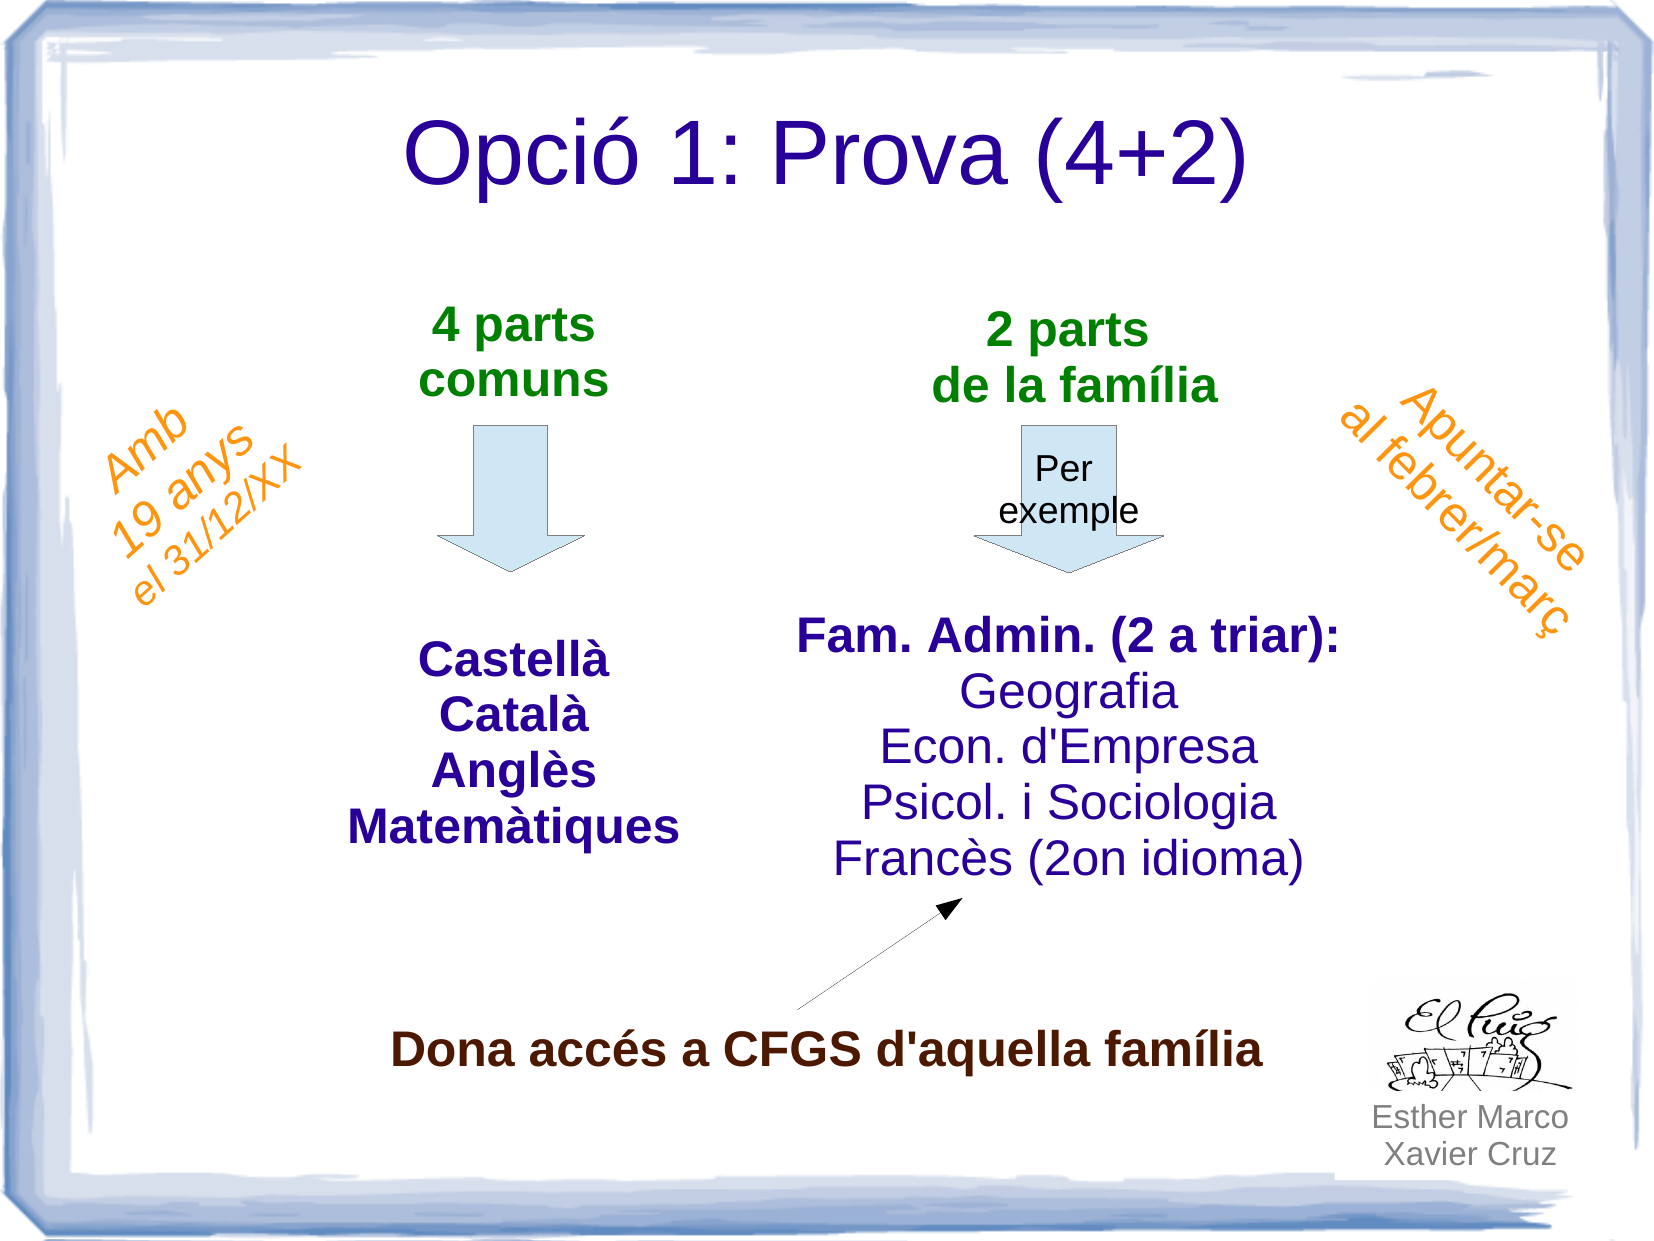

# Opció 1: Prova (4+2)
4 parts comuns
2 parts
de la família
Amb
 19 anys
el 31/12/XX
Per
exemple
Apuntar-se
al febrer/març
Fam. Admin. (2 a triar):
Geografia
Econ. d'Empresa
Psicol. i Sociologia
Francès (2on idioma)
Castellà
Català
Anglès
Matemàtiques
Dona accés a CFGS d'aquella família